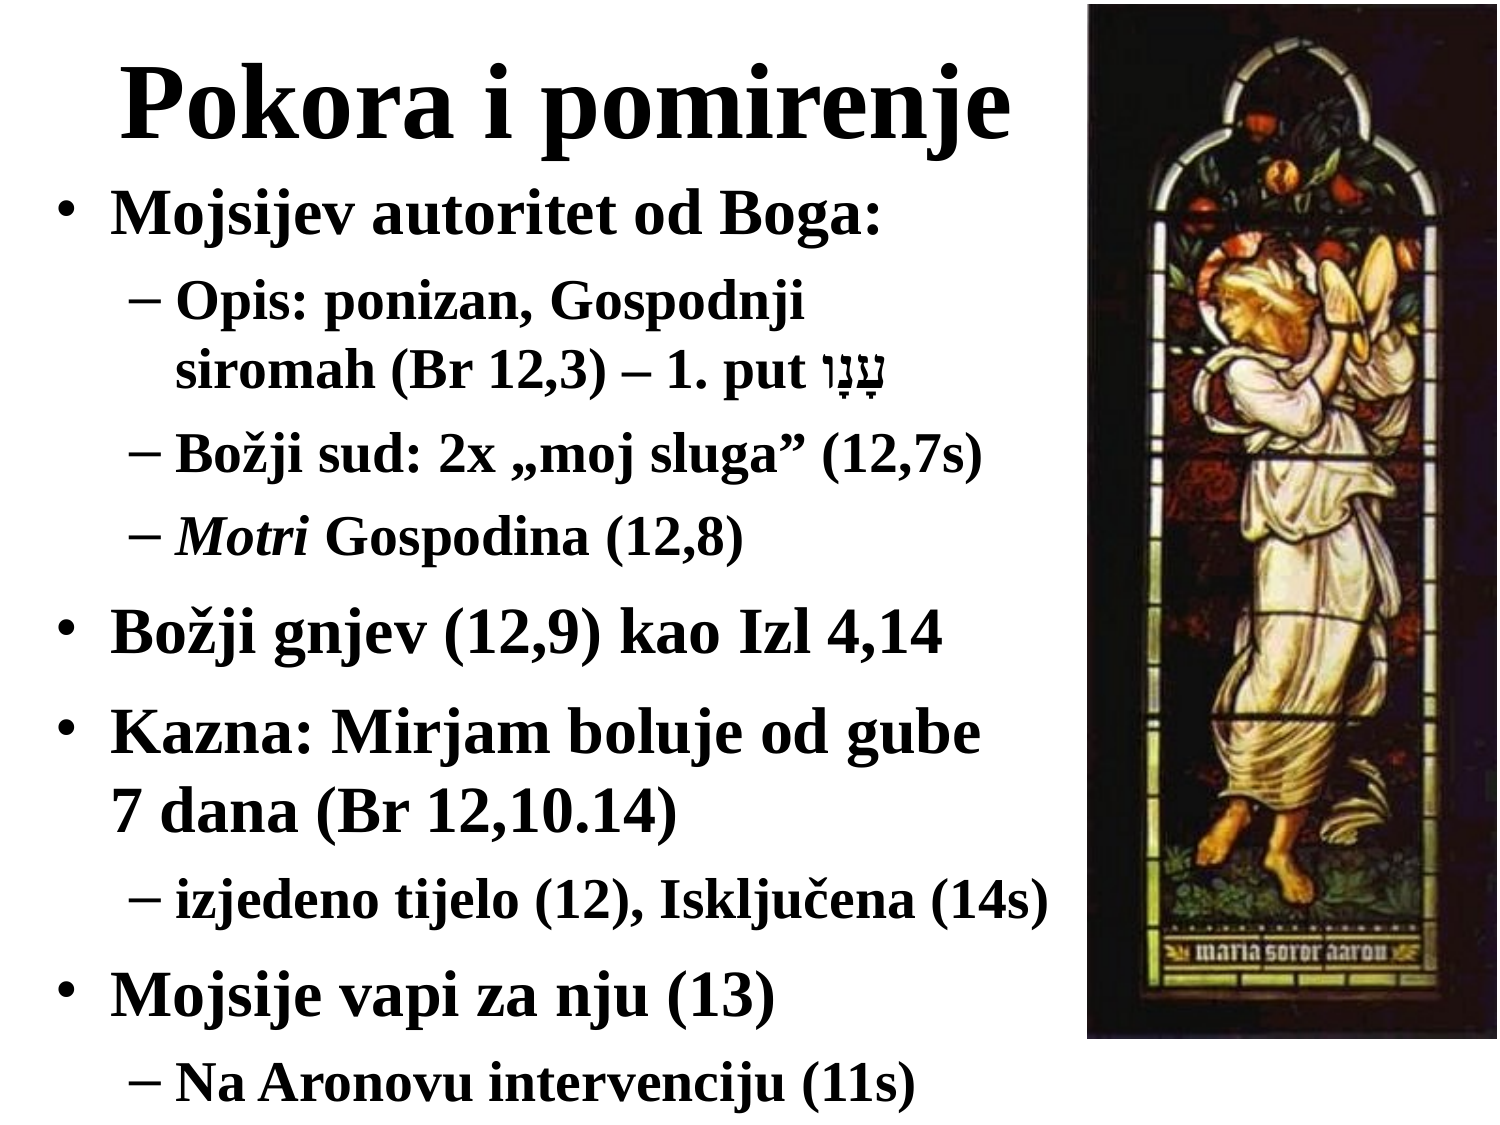

# Pokora i pomirenje
Mojsijev autoritet od Boga:
Opis: ponizan, Gospodnji
siromah (Br 12,3) – 1. put עָנָו
Božji sud: 2x „moj sluga” (12,7s)
Motri Gospodina (12,8)
Božji gnjev (12,9) kao Izl 4,14
Kazna: Mirjam boluje od gube
7 dana (Br 12,10.14)
izjedeno tijelo (12), Isključena (14s)
Mojsije vapi za nju (13)
Na Aronovu intervenciju (11s)